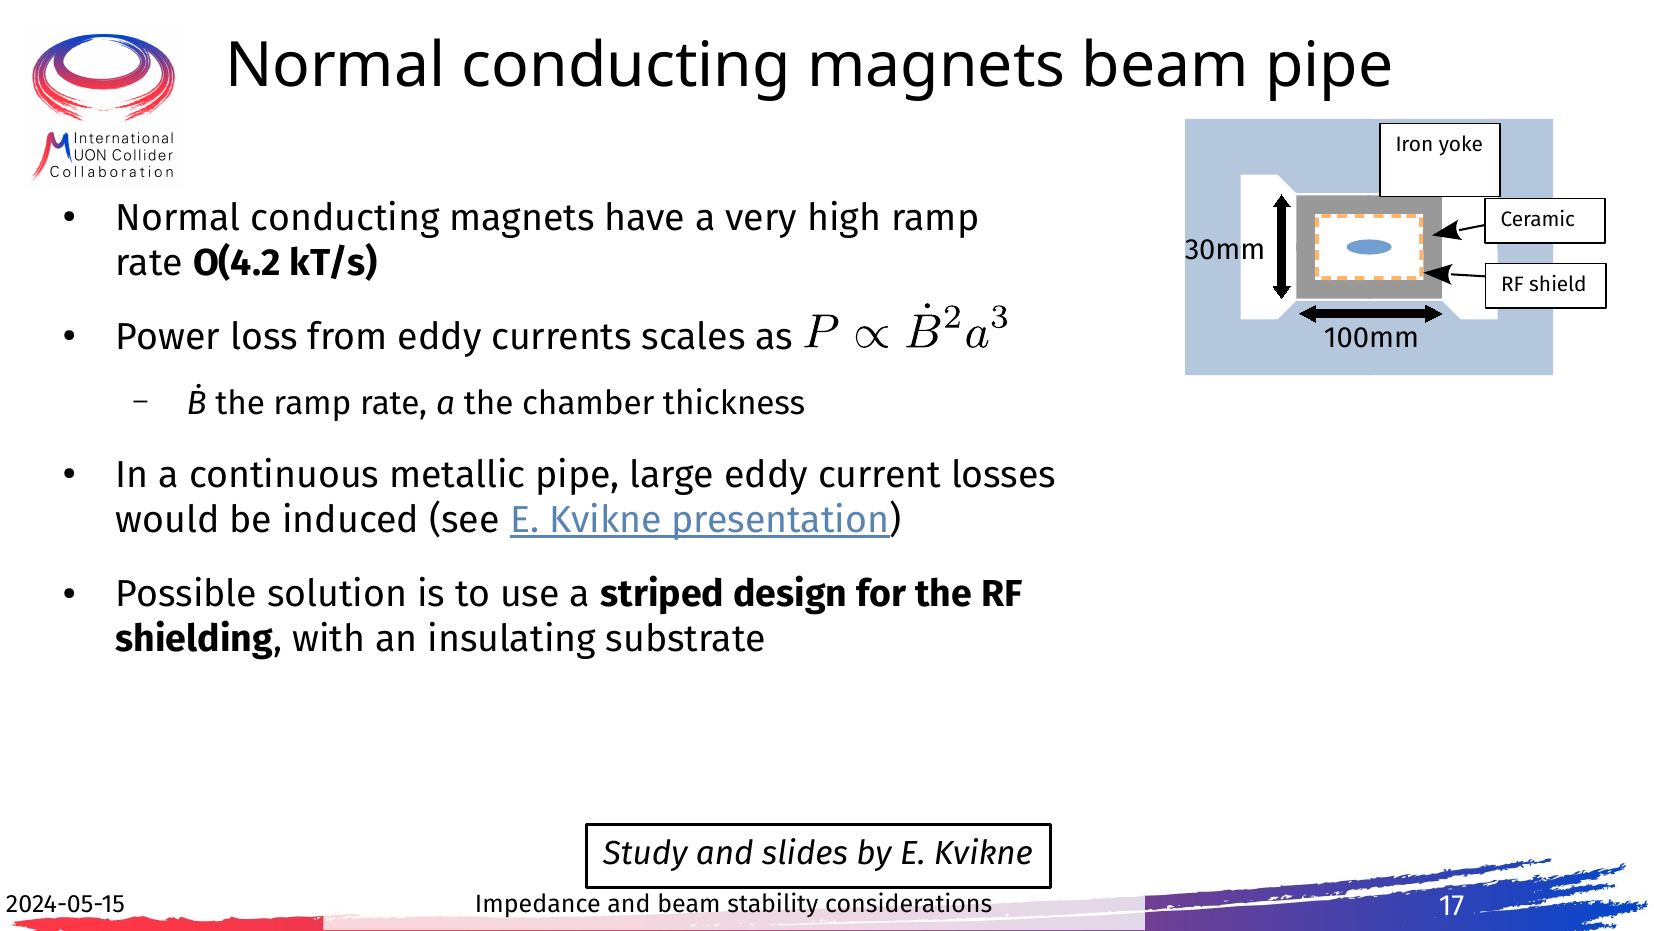

# Normal conducting magnets beam pipe
Iron yoke
Normal conducting magnets have a very high ramp
rate O(4.2 kT/s)
Power loss from eddy currents scales as
Ḃ the ramp rate, a the chamber thickness
In a continuous metallic pipe, large eddy current losses would be induced (see E. Kvikne presentation)
Possible solution is to use a striped design for the RF shielding, with an insulating substrate
Ceramic
30mm
RF shield
100mm
Study and slides by E. Kvikne
2024-05-15
Impedance and beam stability considerations
17